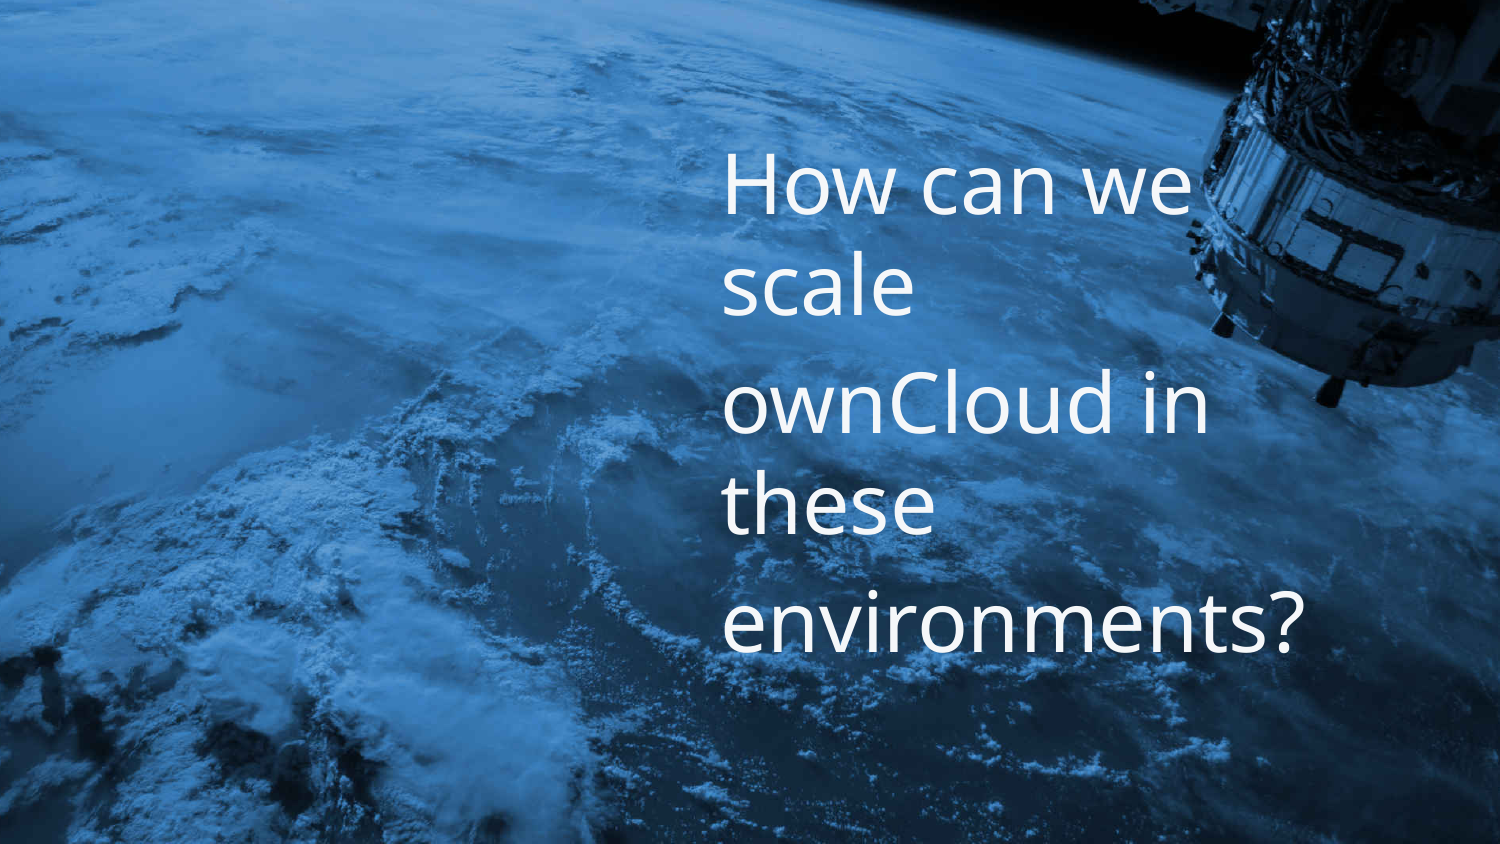

# How can we scale
ownCloud in these
environments?